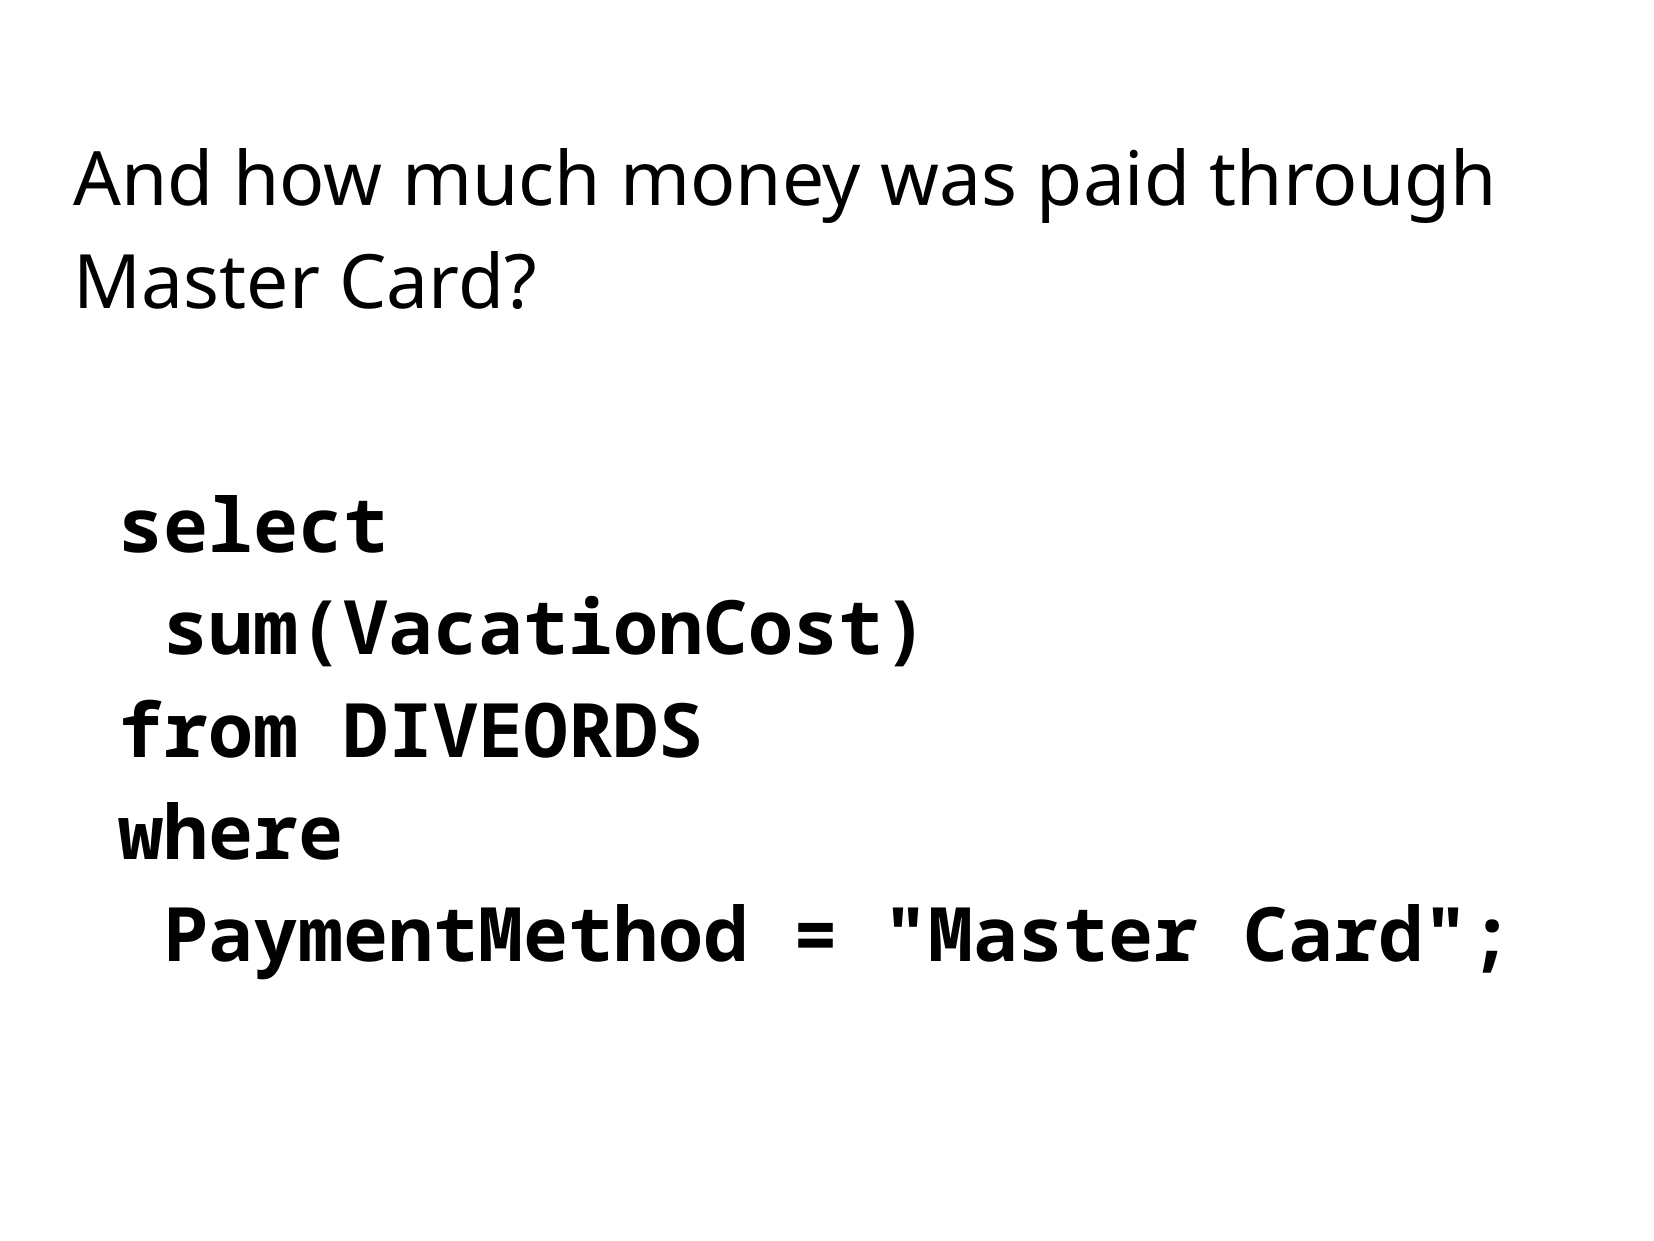

And how much money was paid through Master Card?
# select
 sum(VacationCost)
from DIVEORDS
where
 PaymentMethod = "Master Card";